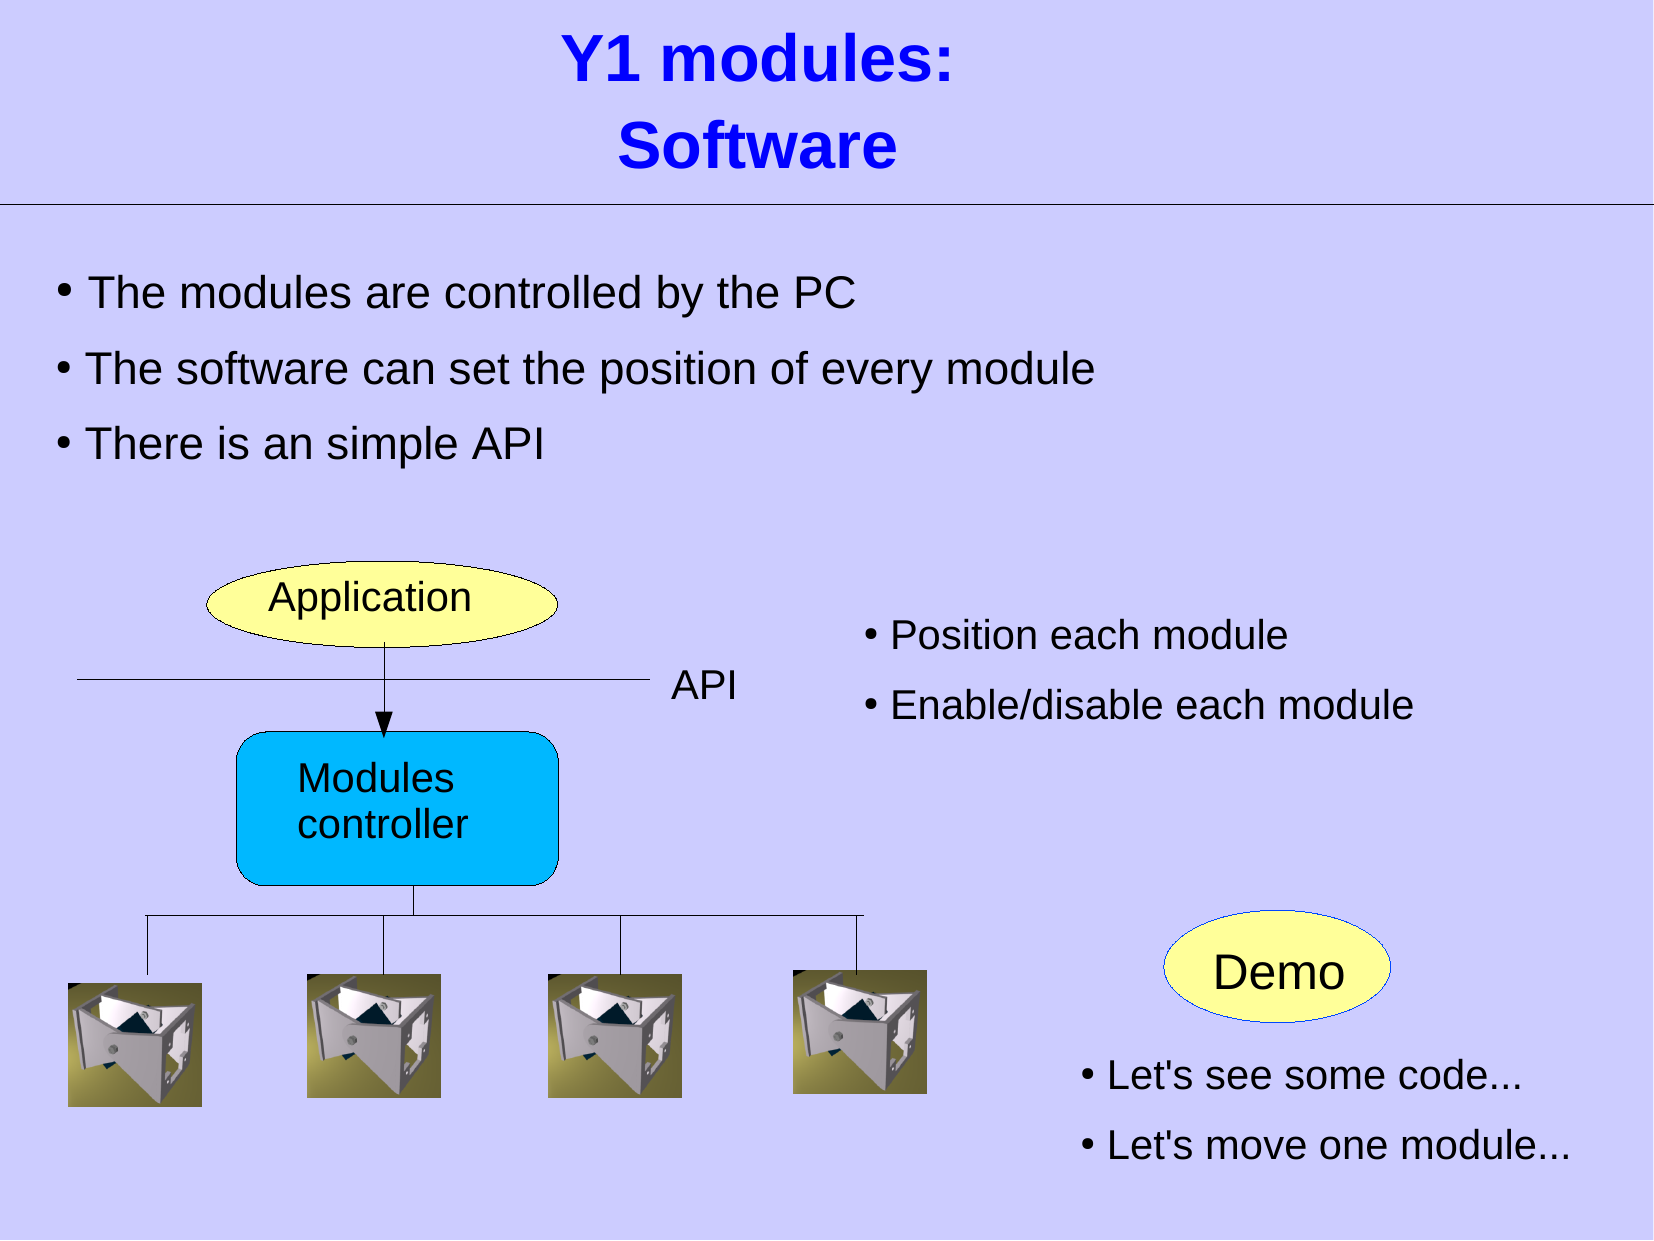

# Y1 modules: Software
 The modules are controlled by the PC
 The software can set the position of every module
 There is an simple API
Application
 Position each module
 Enable/disable each module
API
Modules
controller
Demo
 Let's see some code...
 Let's move one module...